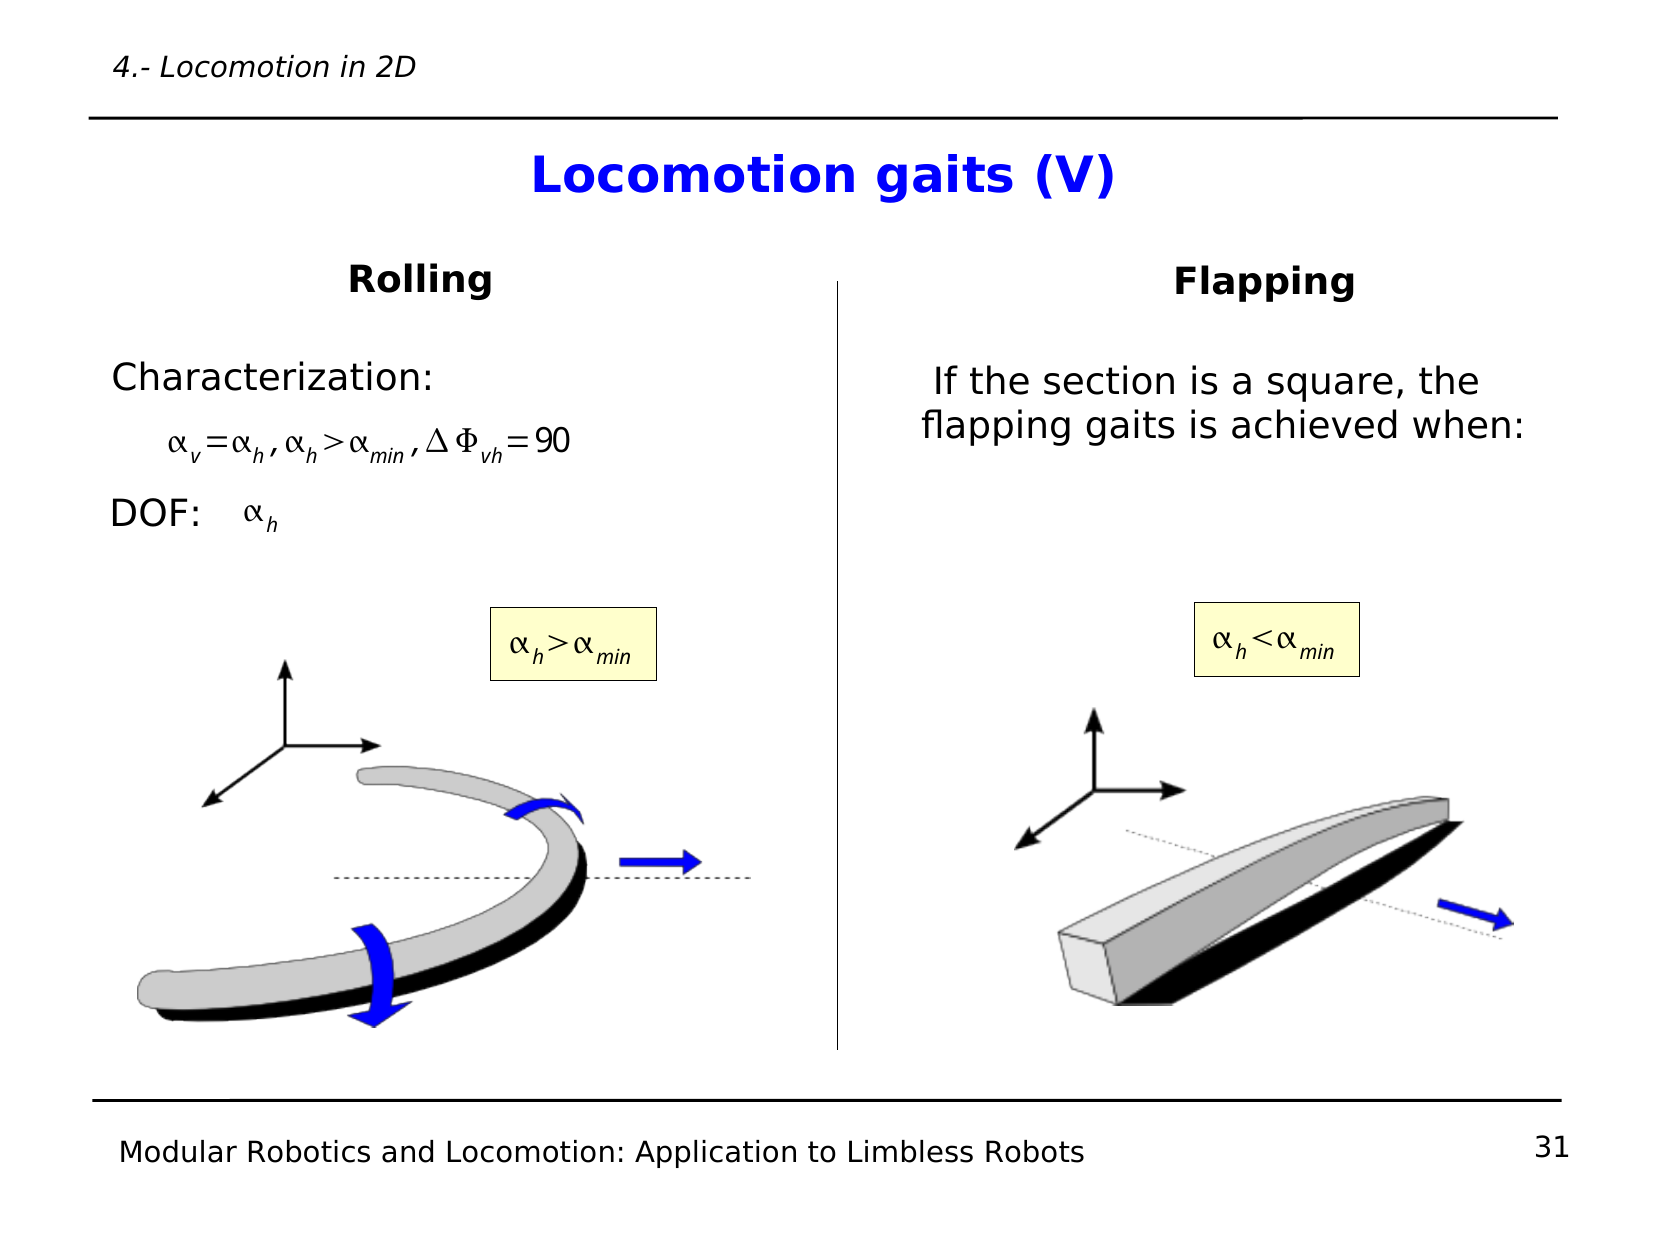

4.- Locomotion in 2D
Locomotion gaits (V)
Rolling
Flapping
 Characterization:
 If the section is a square, the flapping gaits is achieved when:
 DOF:
Modular Robotics and Locomotion: Application to Limbless Robots
31